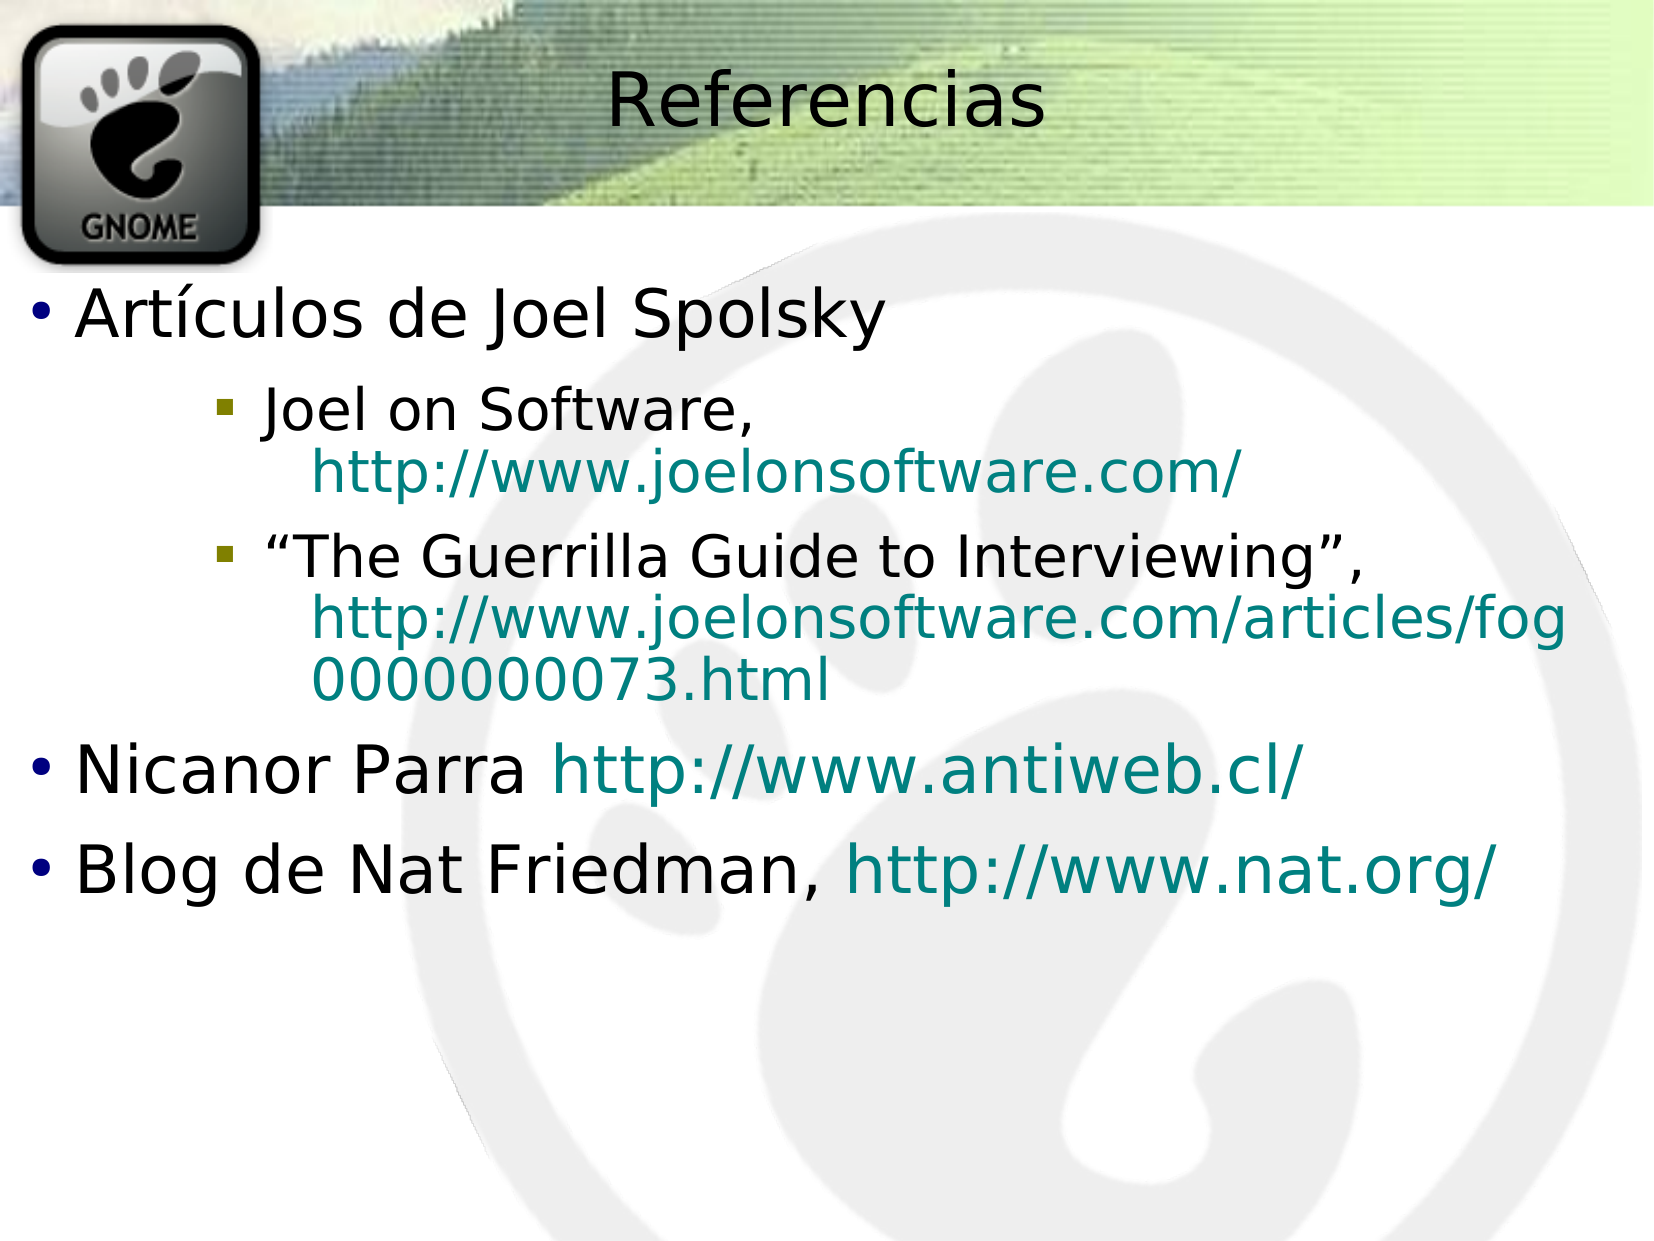

# Referencias
 Artículos de Joel Spolsky
Joel on Software, http://www.joelonsoftware.com/
“The Guerrilla Guide to Interviewing”, http://www.joelonsoftware.com/articles/fog0000000073.html
 Nicanor Parra http://www.antiweb.cl/
 Blog de Nat Friedman, http://www.nat.org/